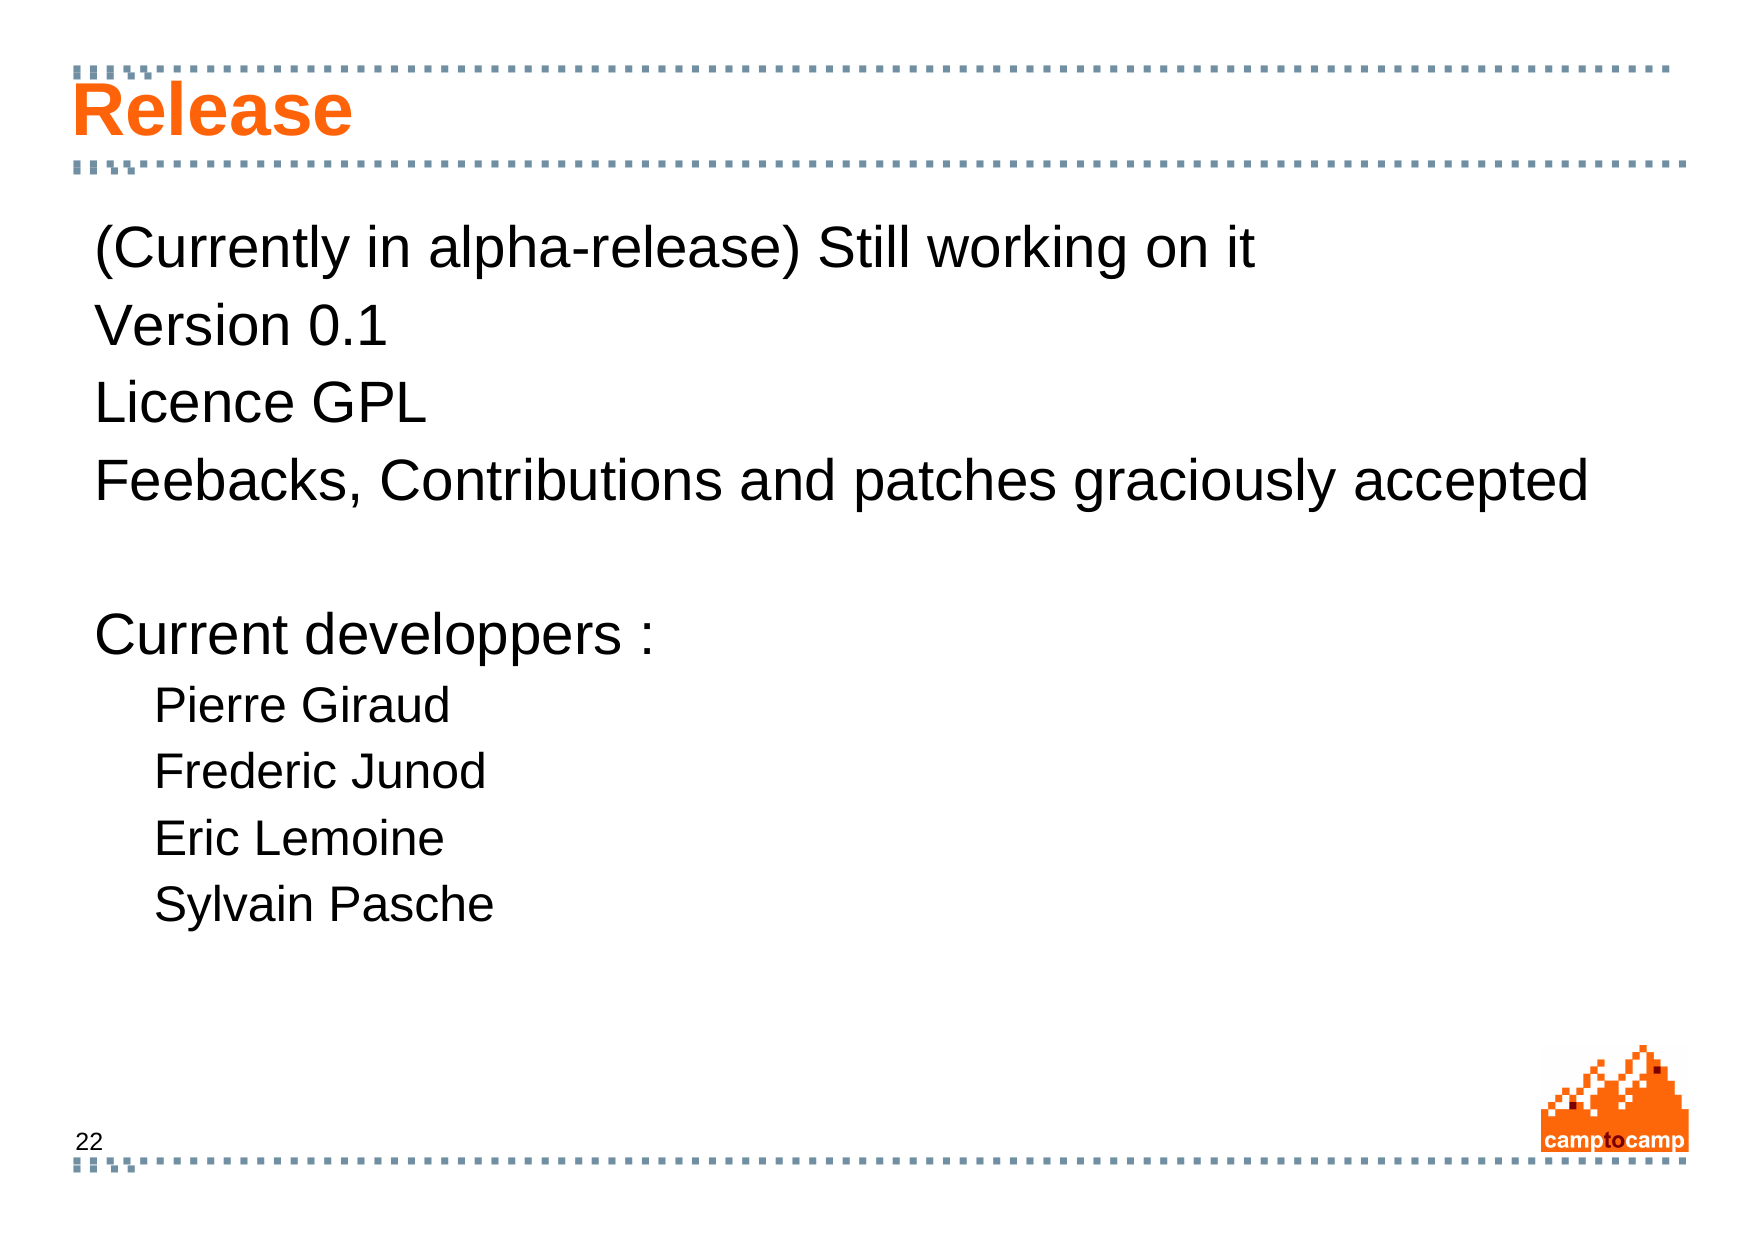

# Release
(Currently in alpha-release) Still working on it
Version 0.1
Licence GPL
Feebacks, Contributions and patches graciously accepted
Current developpers :
Pierre Giraud
Frederic Junod
Eric Lemoine
Sylvain Pasche
22